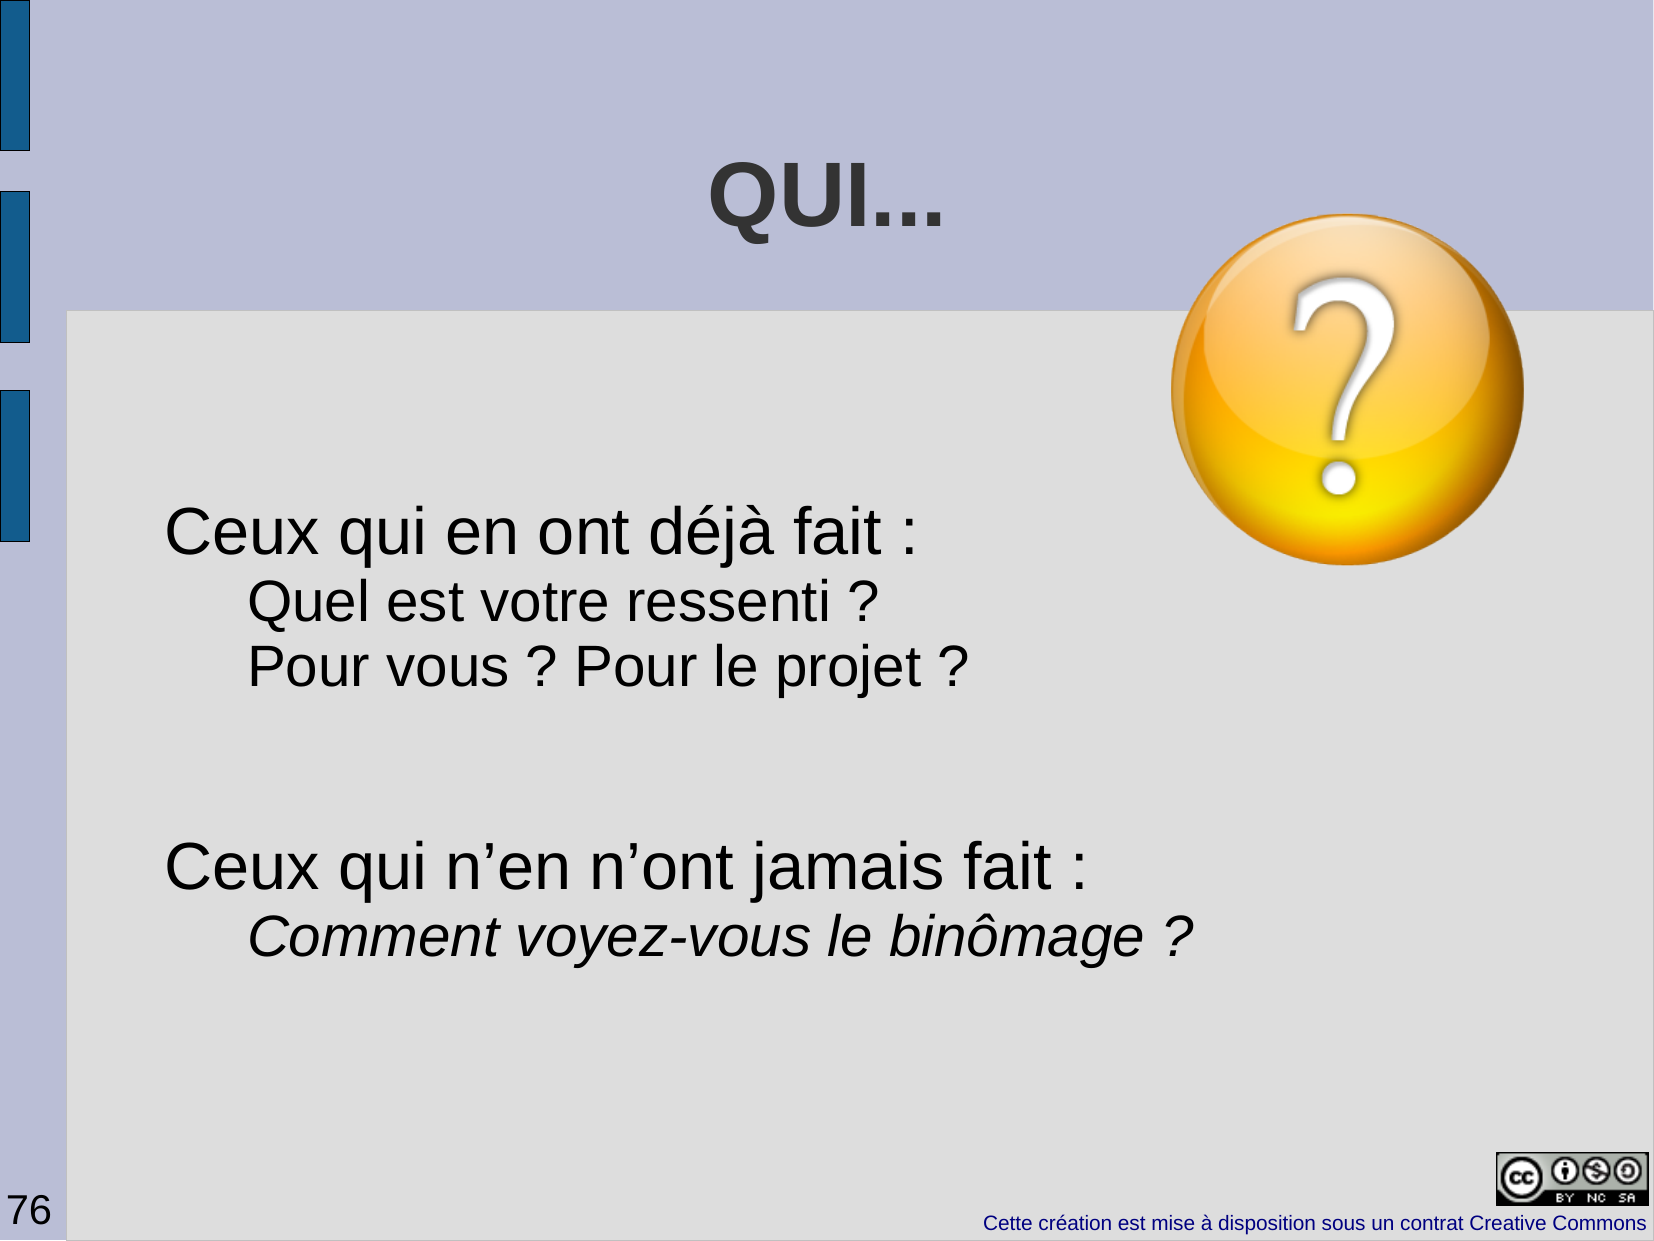

# QUI...
Ceux qui en ont déjà fait :
Quel est votre ressenti ?
Pour vous ? Pour le projet ?
Ceux qui n’en n’ont jamais fait :
Comment voyez-vous le binômage ?